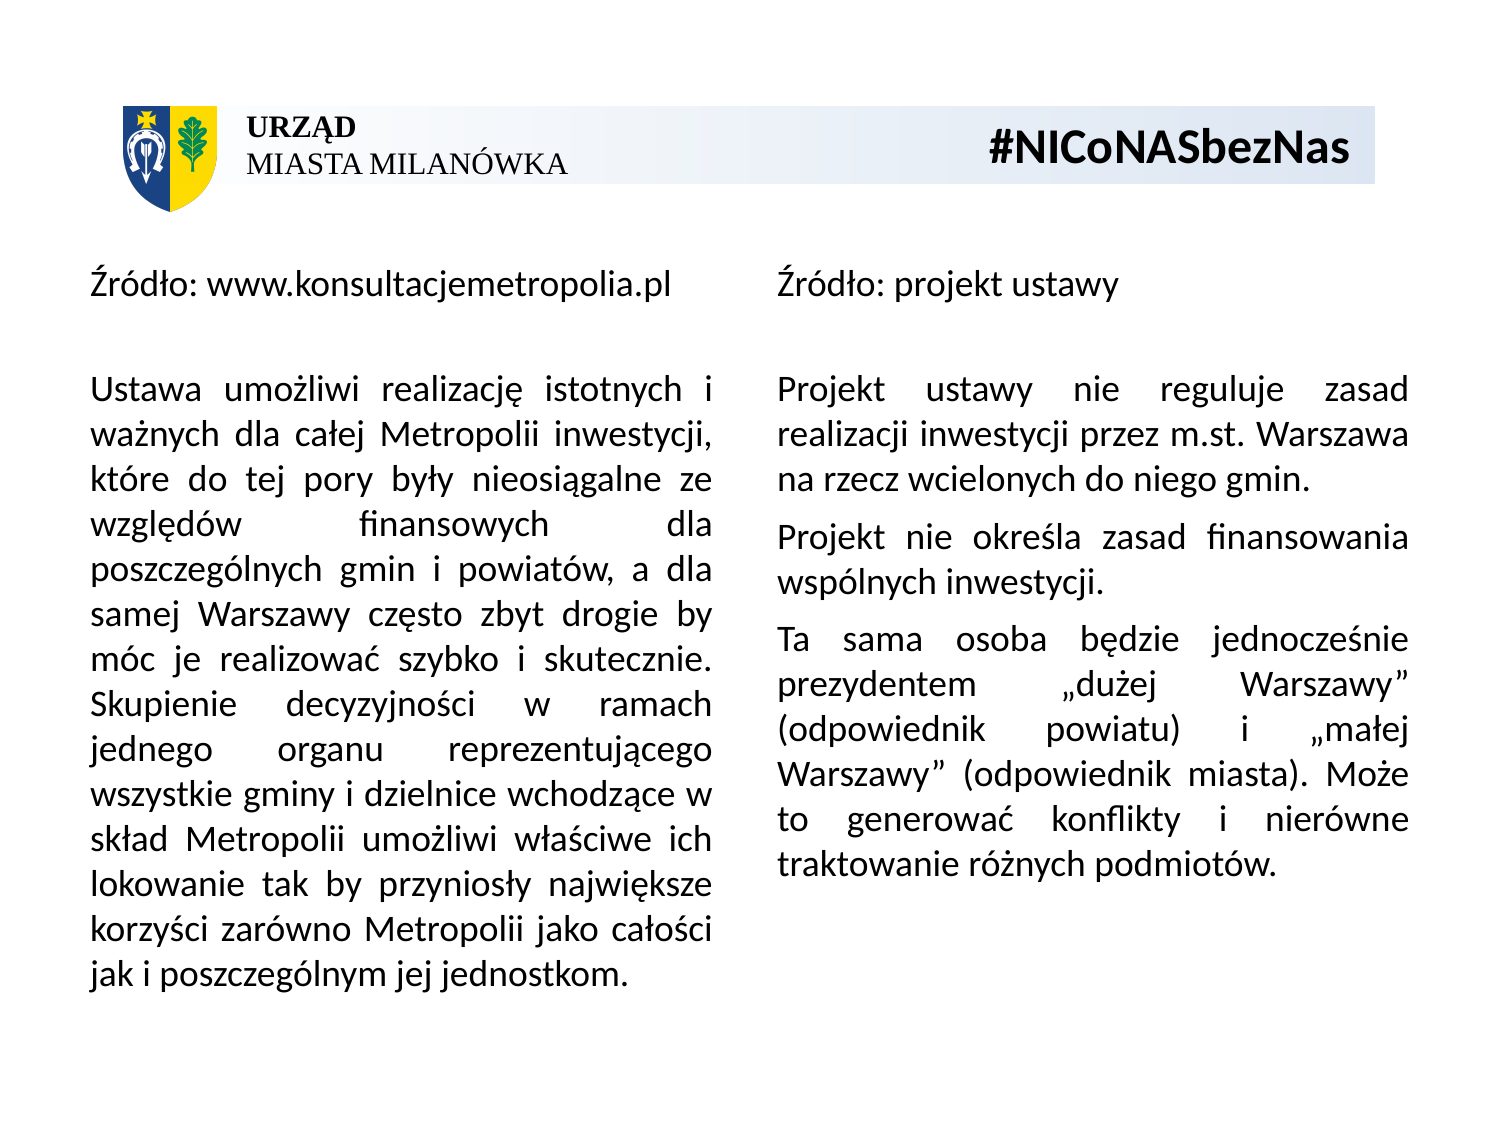

Urząd
Miasta Milanówka
#NICoNASbezNas
# Źródło: www.konsultacjemetropolia.pl
Źródło: projekt ustawy
Ustawa umożliwi realizację istotnych i ważnych dla całej Metropolii inwestycji, które do tej pory były nieosiągalne ze względów finansowych dla poszczególnych gmin i powiatów, a dla samej Warszawy często zbyt drogie by móc je realizować szybko i skutecznie. Skupienie decyzyjności w ramach jednego organu reprezentującego wszystkie gminy i dzielnice wchodzące w skład Metropolii umożliwi właściwe ich lokowanie tak by przyniosły największe korzyści zarówno Metropolii jako całości jak i poszczególnym jej jednostkom.
Projekt ustawy nie reguluje zasad realizacji inwestycji przez m.st. Warszawa na rzecz wcielonych do niego gmin.
Projekt nie określa zasad finansowania wspólnych inwestycji.
Ta sama osoba będzie jednocześnie prezydentem „dużej Warszawy” (odpowiednik powiatu) i „małej Warszawy” (odpowiednik miasta). Może to generować konflikty i nierówne traktowanie różnych podmiotów.